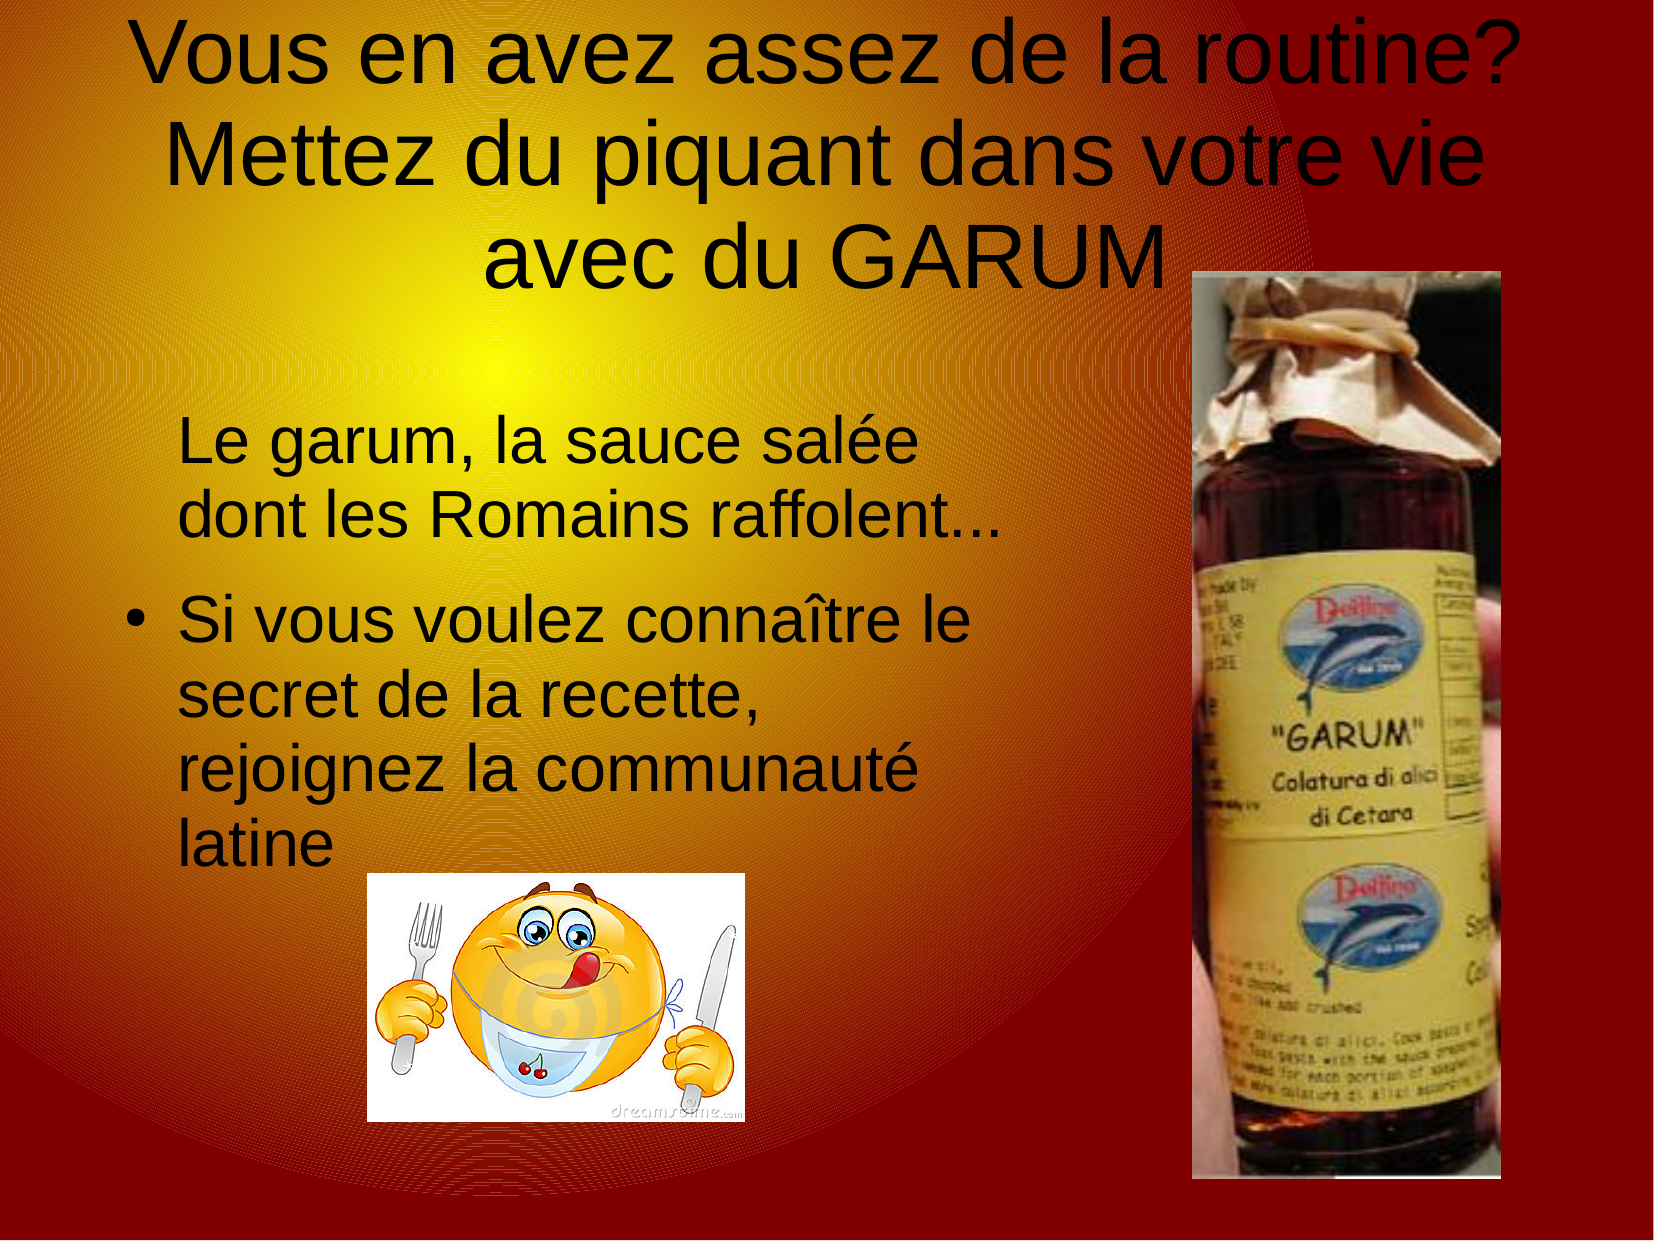

# Vous en avez assez de la routine? Mettez du piquant dans votre vie avec du GARUM
Le garum, la sauce salée dont les Romains raffolent...
Si vous voulez connaître le secret de la recette, rejoignez la communauté latine